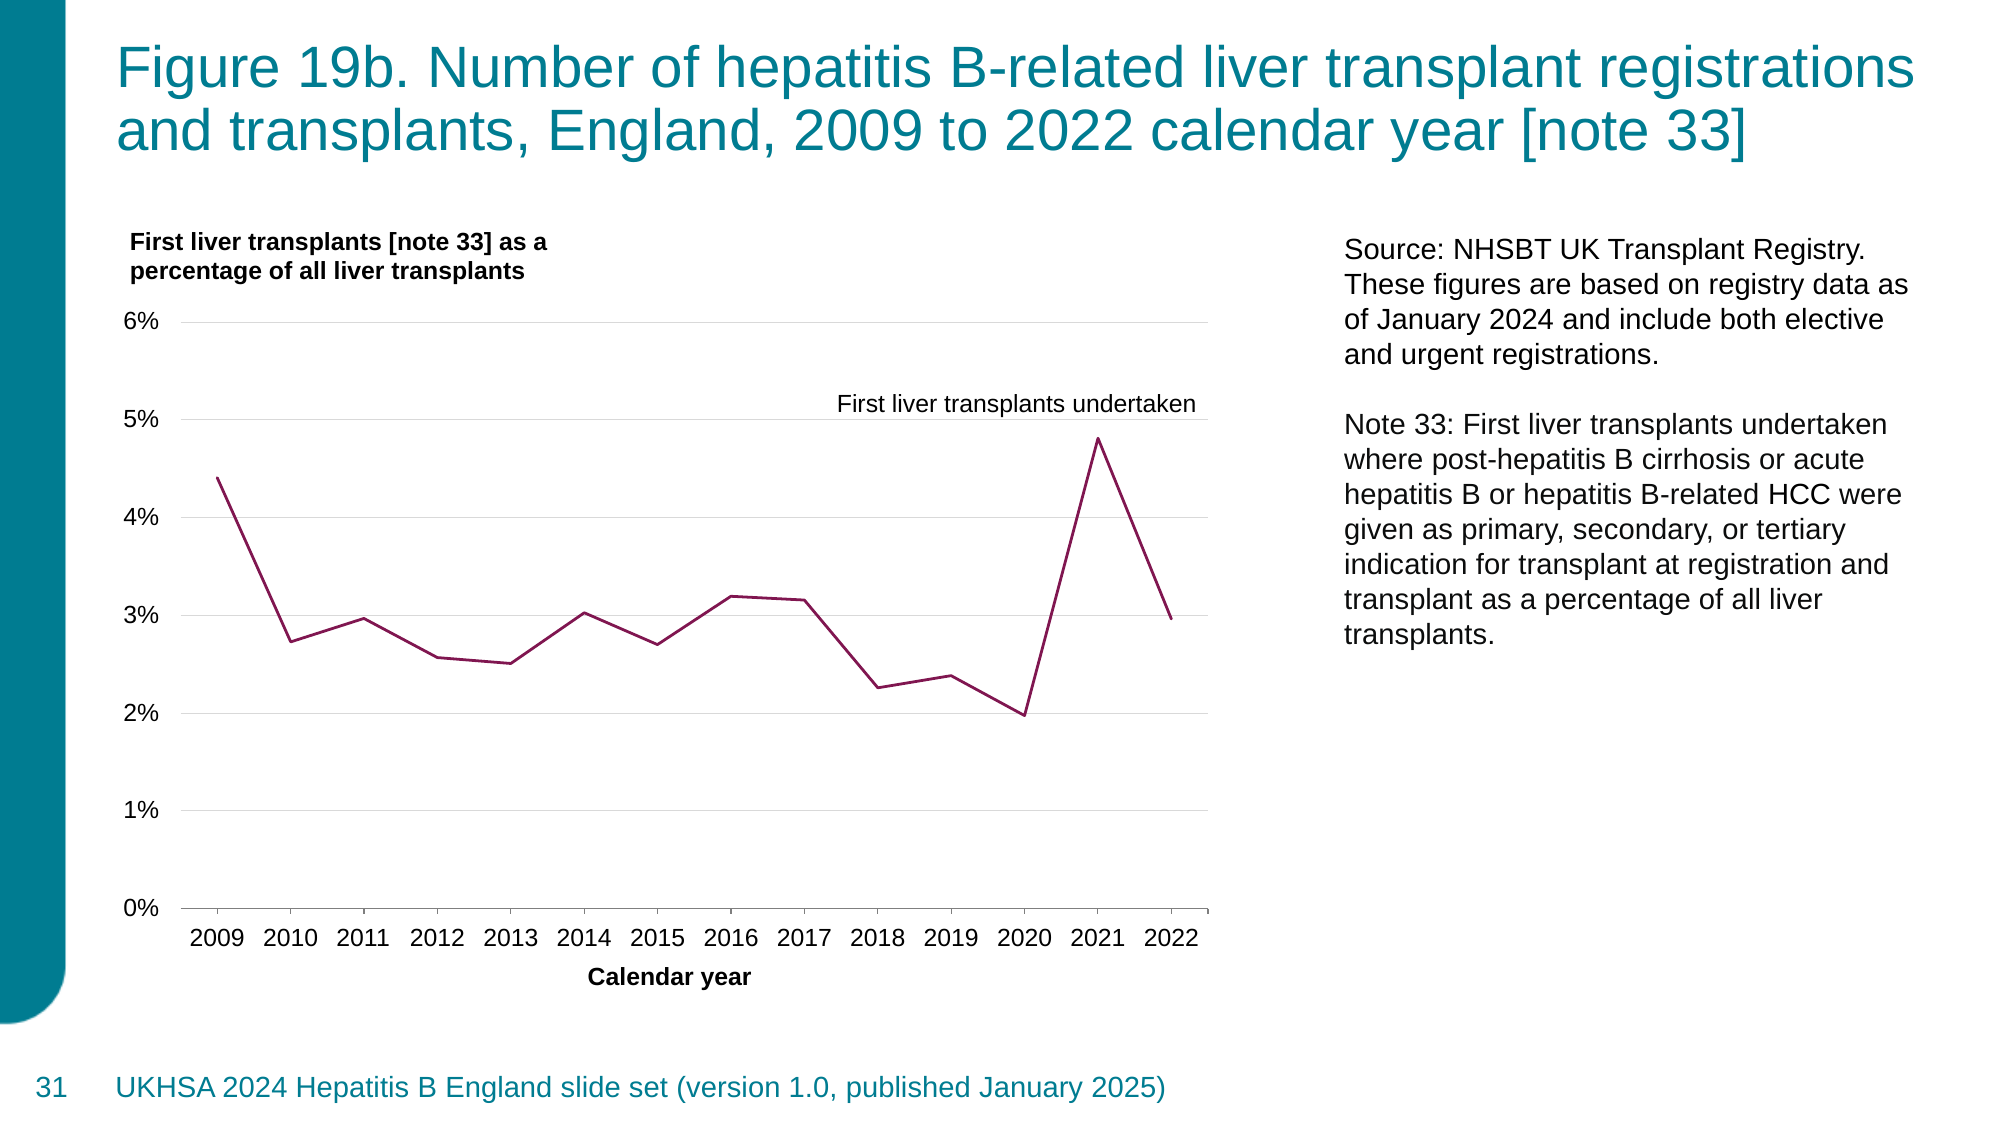

# Figure 19b. Number of hepatitis B-related liver transplant registrations and transplants, England, 2009 to 2022 calendar year [note 33]
Source: NHSBT UK Transplant Registry. These figures are based on registry data as of January 2024 and include both elective and urgent registrations.
Note 33: First liver transplants undertaken where post-hepatitis B cirrhosis or acute hepatitis B or hepatitis B-related HCC were given as primary, secondary, or tertiary indication for transplant at registration and transplant as a percentage of all liver transplants.
UKHSA 2024 Hepatitis B England slide set (version 1.0, published January 2025)